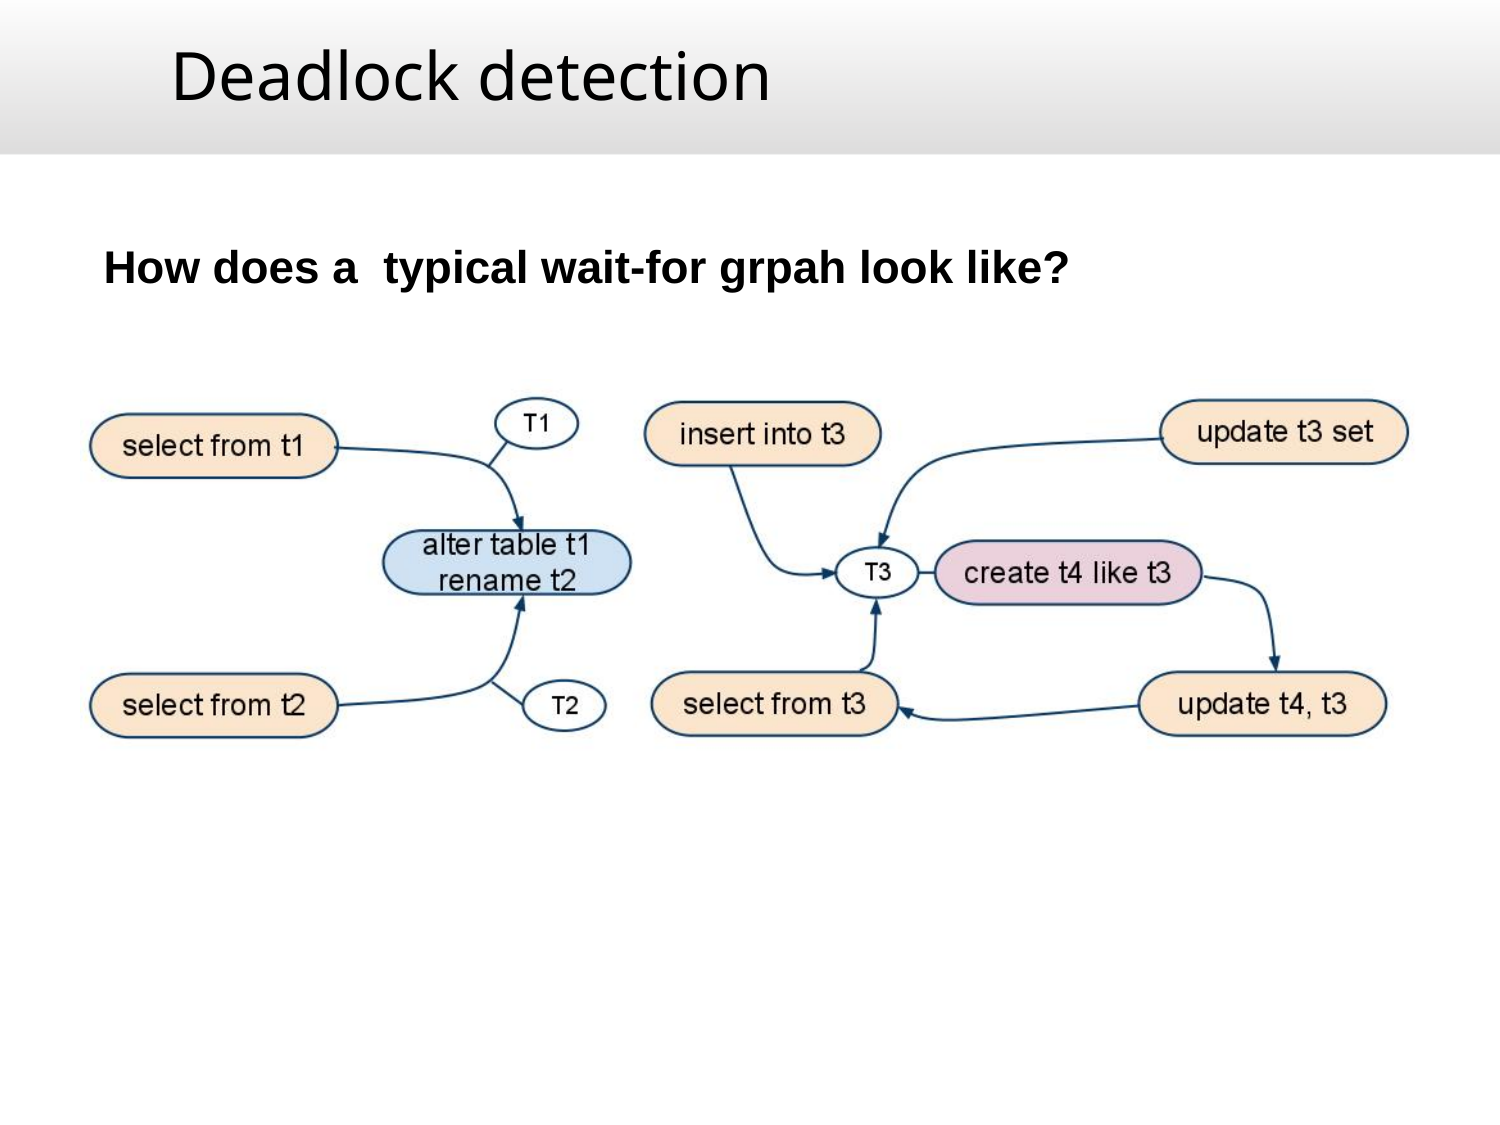

# Deadlock detection
How does a typical wait-for grpah look like?